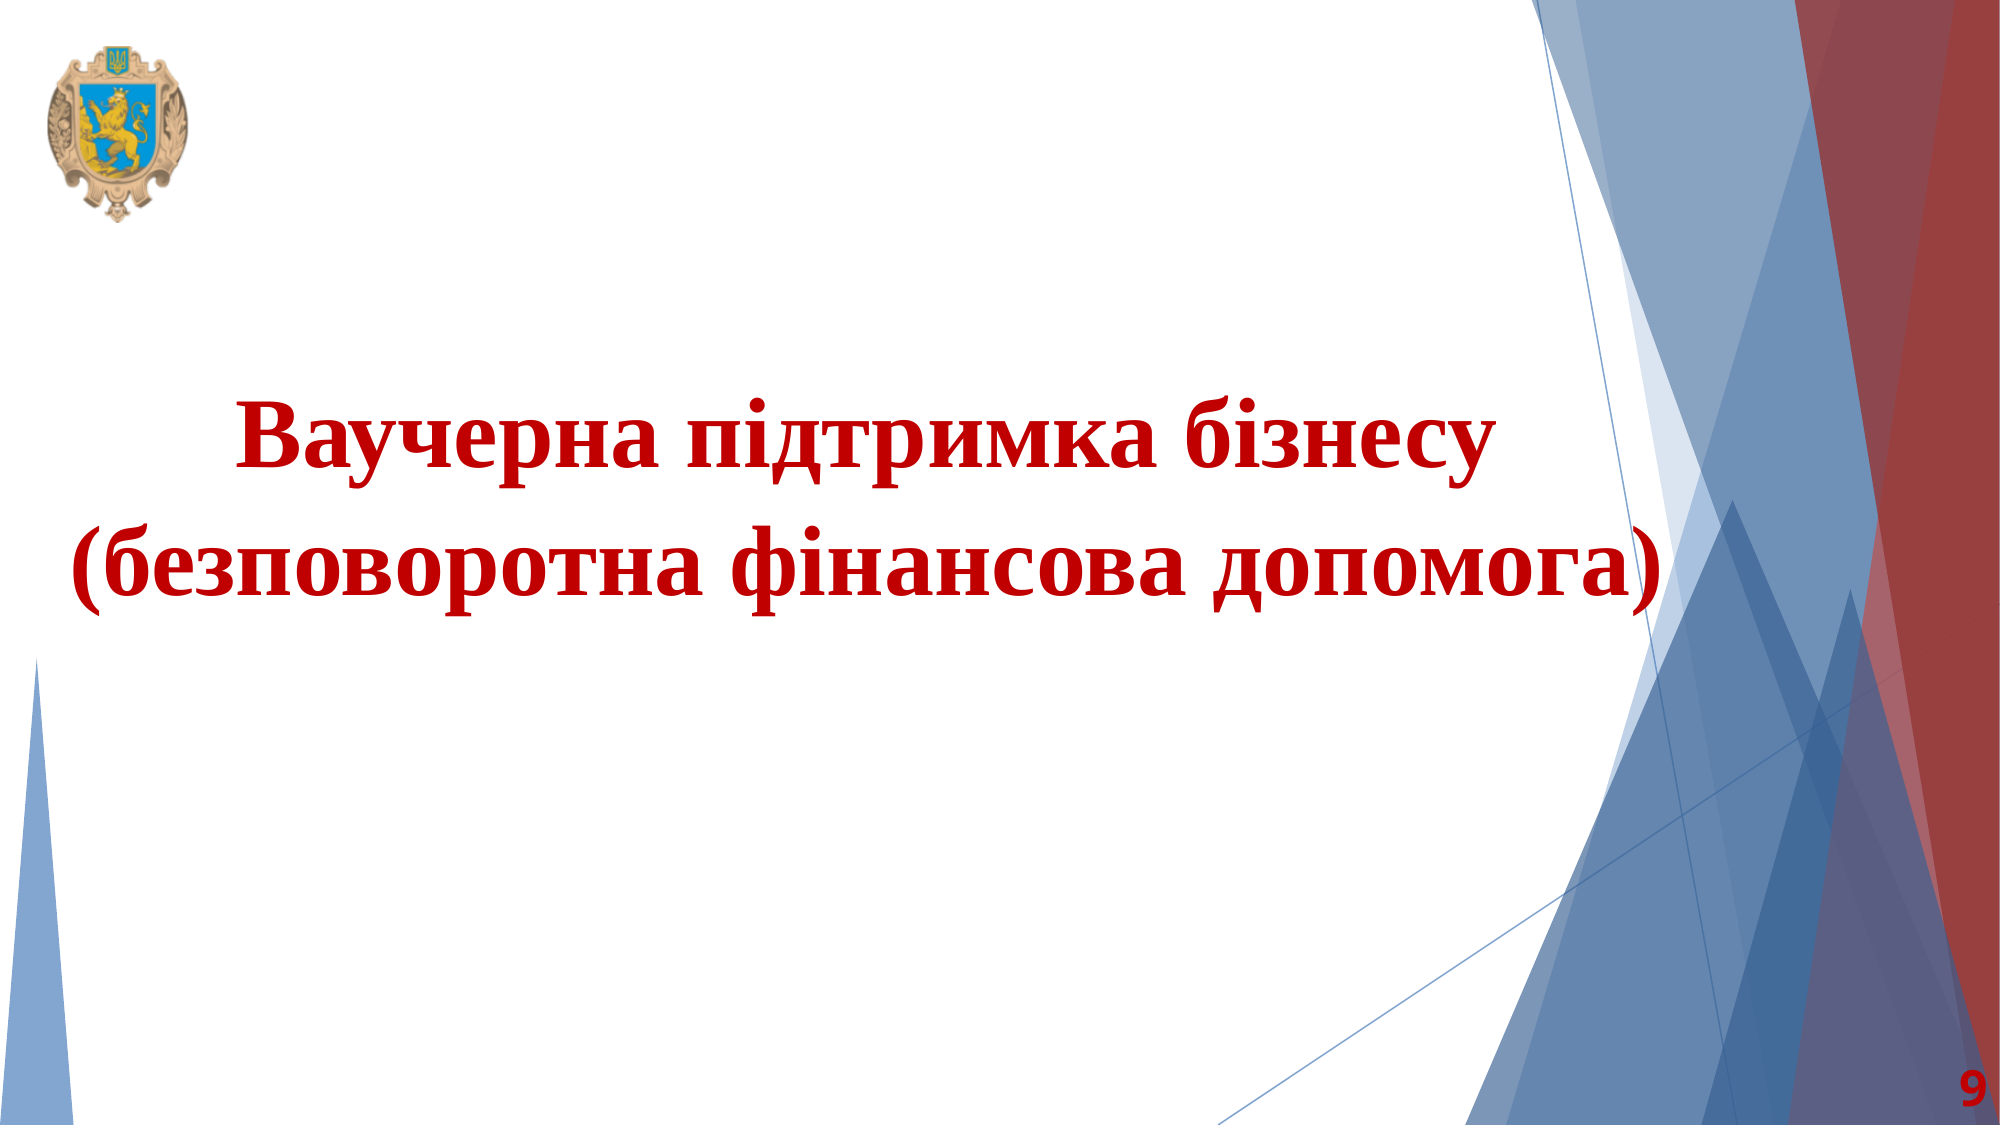

Ваучерна підтримка бізнесу (безповоротна фінансова допомога)
9